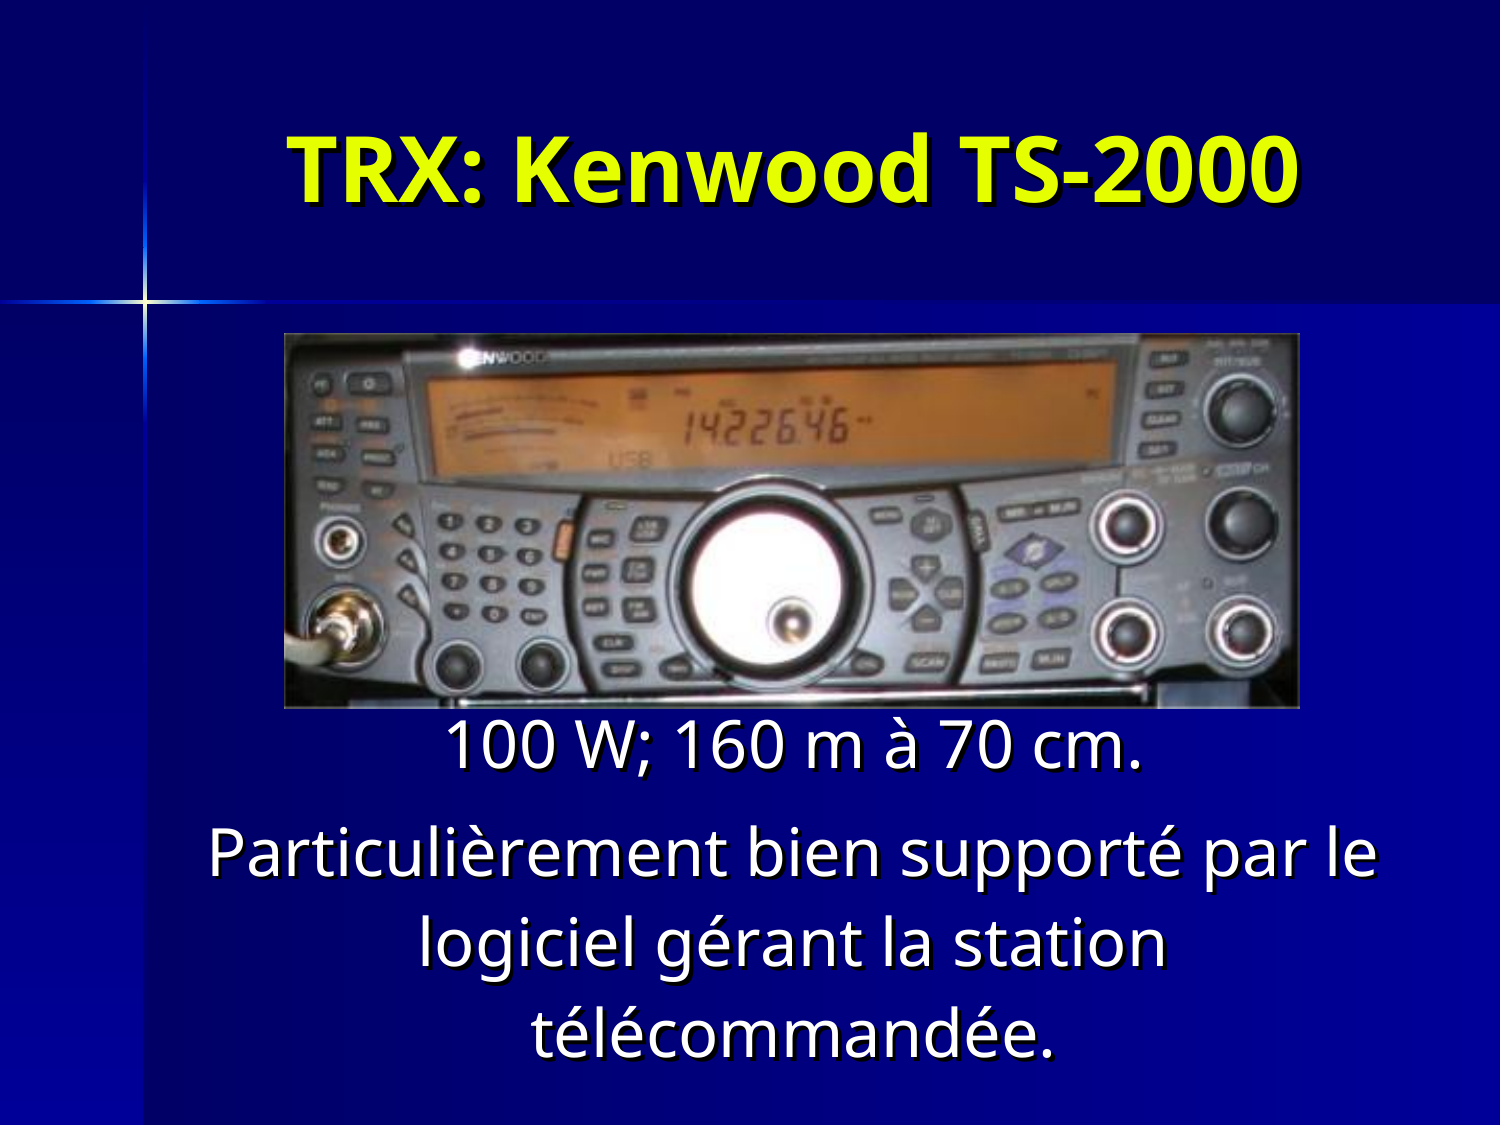

# TRX: Kenwood TS-2000
100 W; 160 m à 70 cm.
Particulièrement bien supporté par le logiciel gérant la station télécommandée.